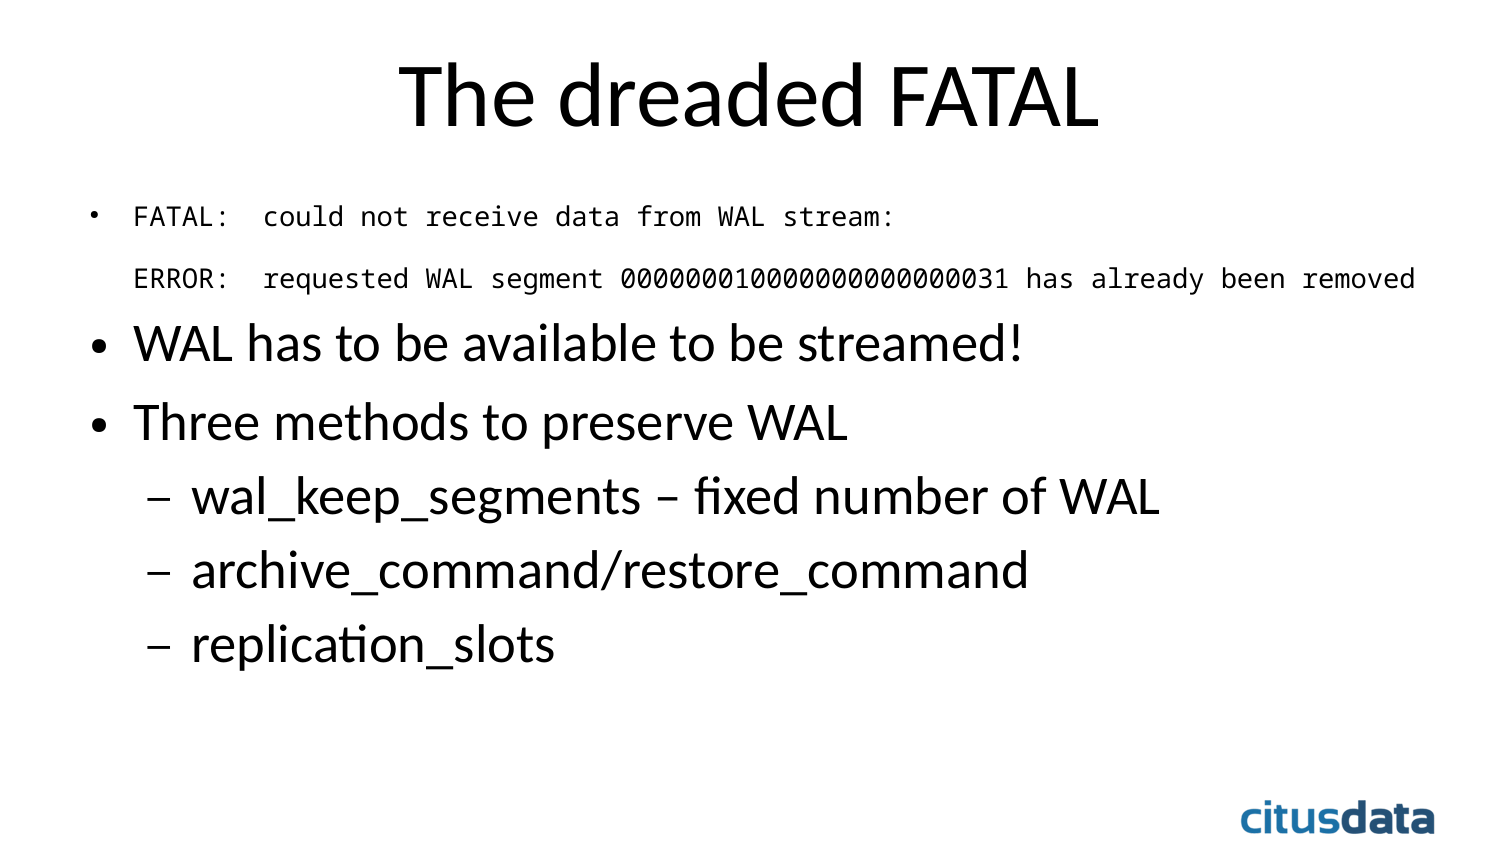

# The dreaded FATAL
FATAL: could not receive data from WAL stream:
ERROR: requested WAL segment 000000010000000000000031 has already been removed
WAL has to be available to be streamed!
Three methods to preserve WAL
wal_keep_segments – fixed number of WAL
archive_command/restore_command
replication_slots